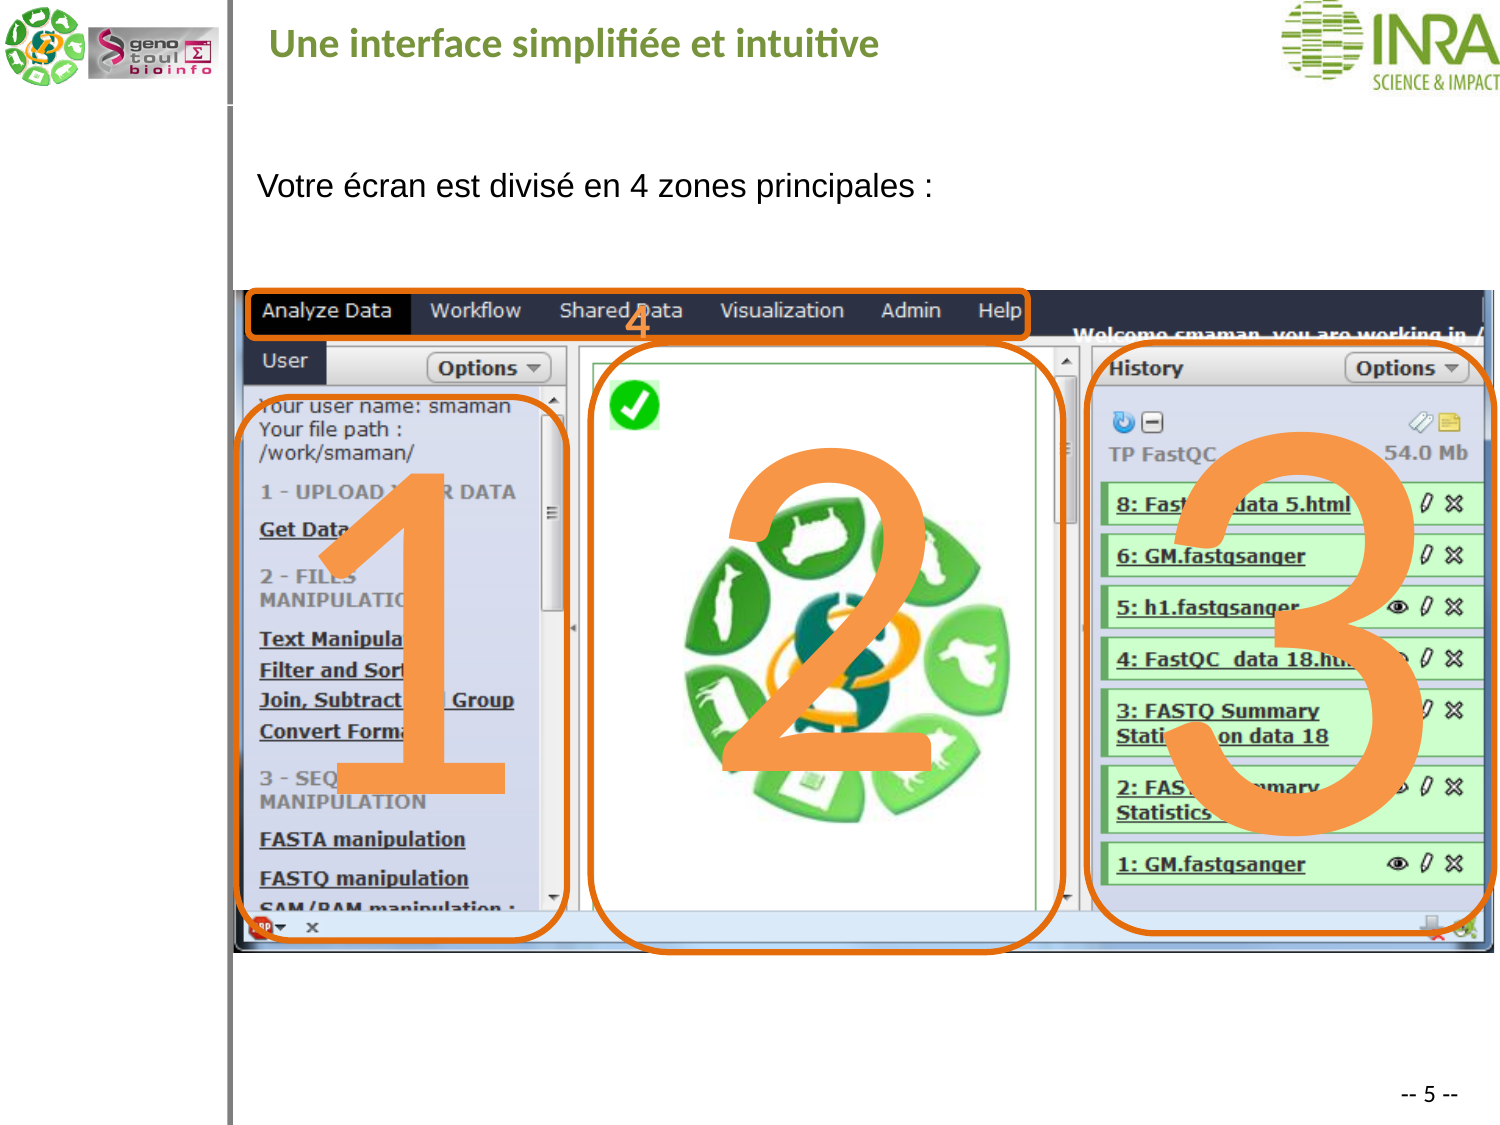

Une interface simplifiée et intuitive
Votre écran est divisé en 4 zones principales :
4
2
3
1